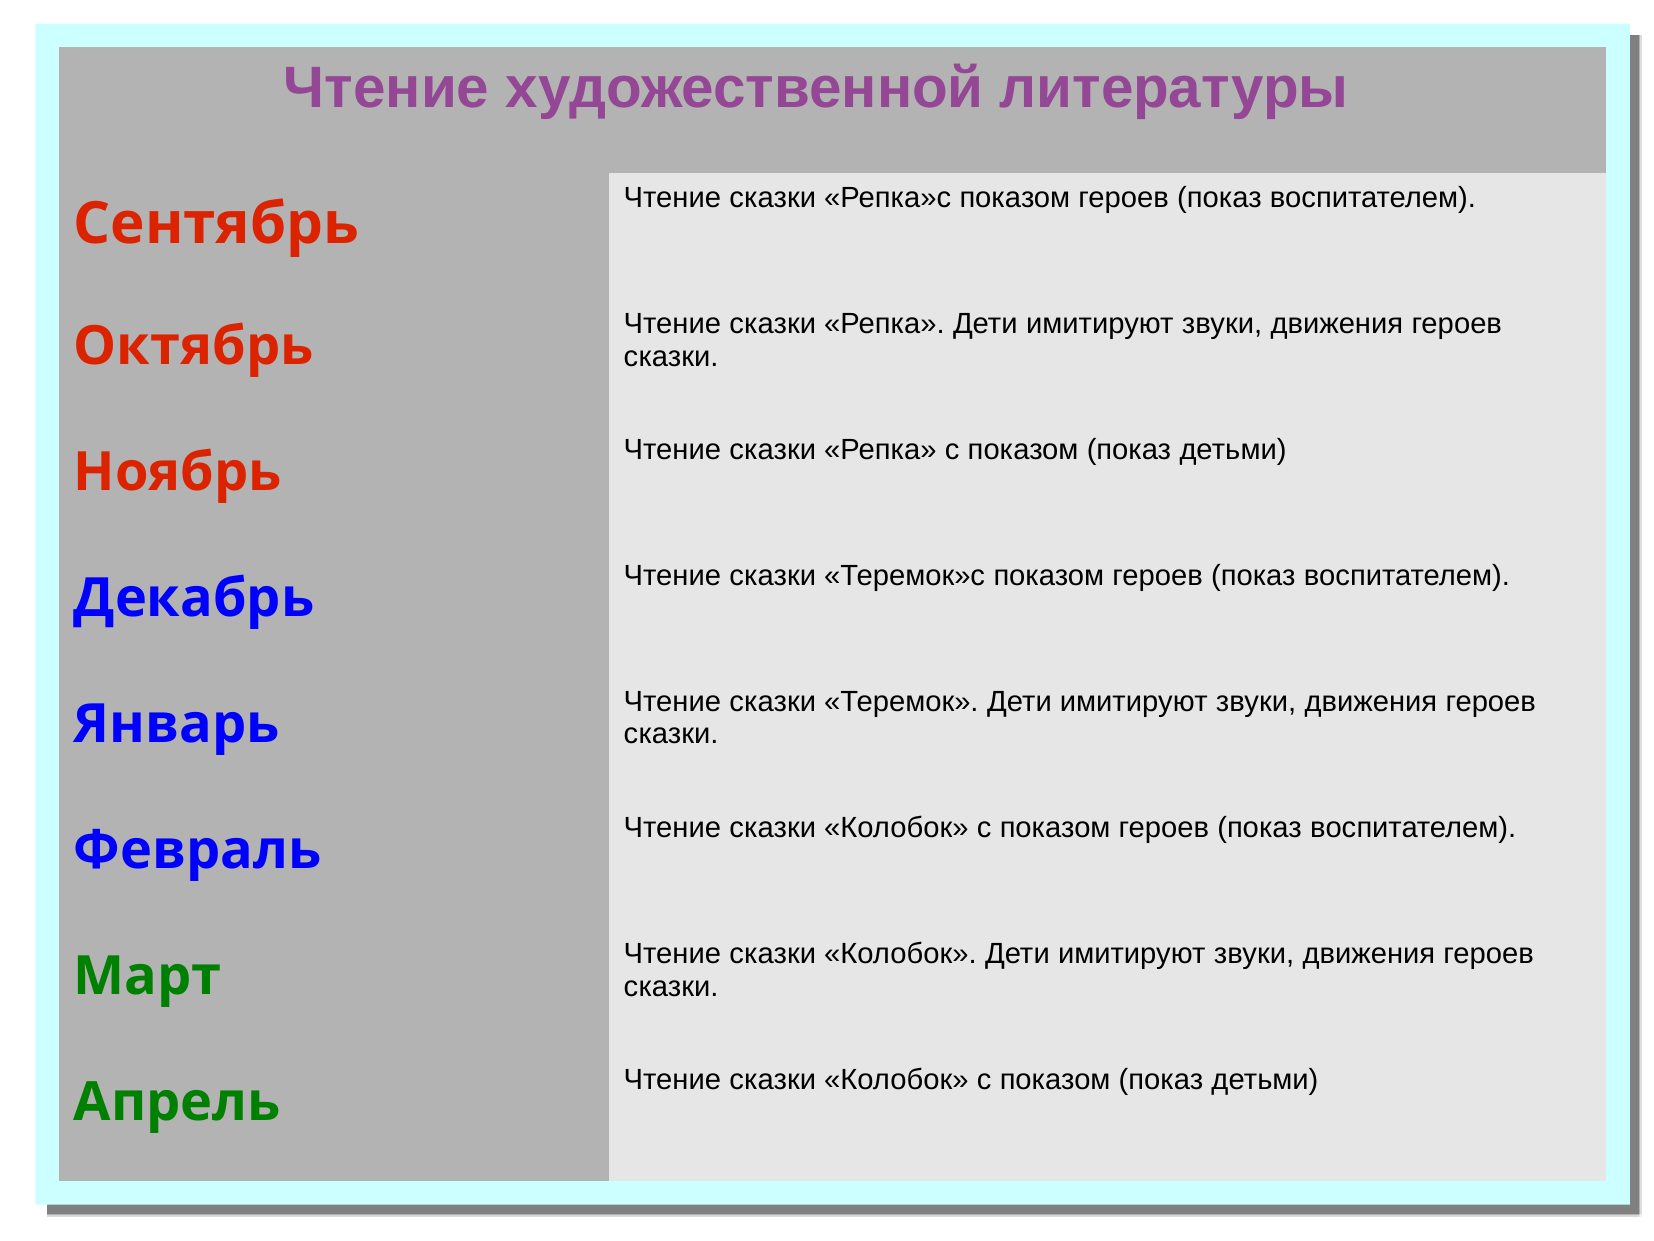

| Чтение художественной литературы | |
| --- | --- |
| Сентябрь | Чтение сказки «Репка»с показом героев (показ воспитателем). |
| Октябрь | Чтение сказки «Репка». Дети имитируют звуки, движения героев сказки. |
| Ноябрь | Чтение сказки «Репка» с показом (показ детьми) |
| Декабрь | Чтение сказки «Теремок»с показом героев (показ воспитателем). |
| Январь | Чтение сказки «Теремок». Дети имитируют звуки, движения героев сказки. |
| Февраль | Чтение сказки «Колобок» с показом героев (показ воспитателем). |
| Март | Чтение сказки «Колобок». Дети имитируют звуки, движения героев сказки. |
| Апрель | Чтение сказки «Колобок» с показом (показ детьми) |